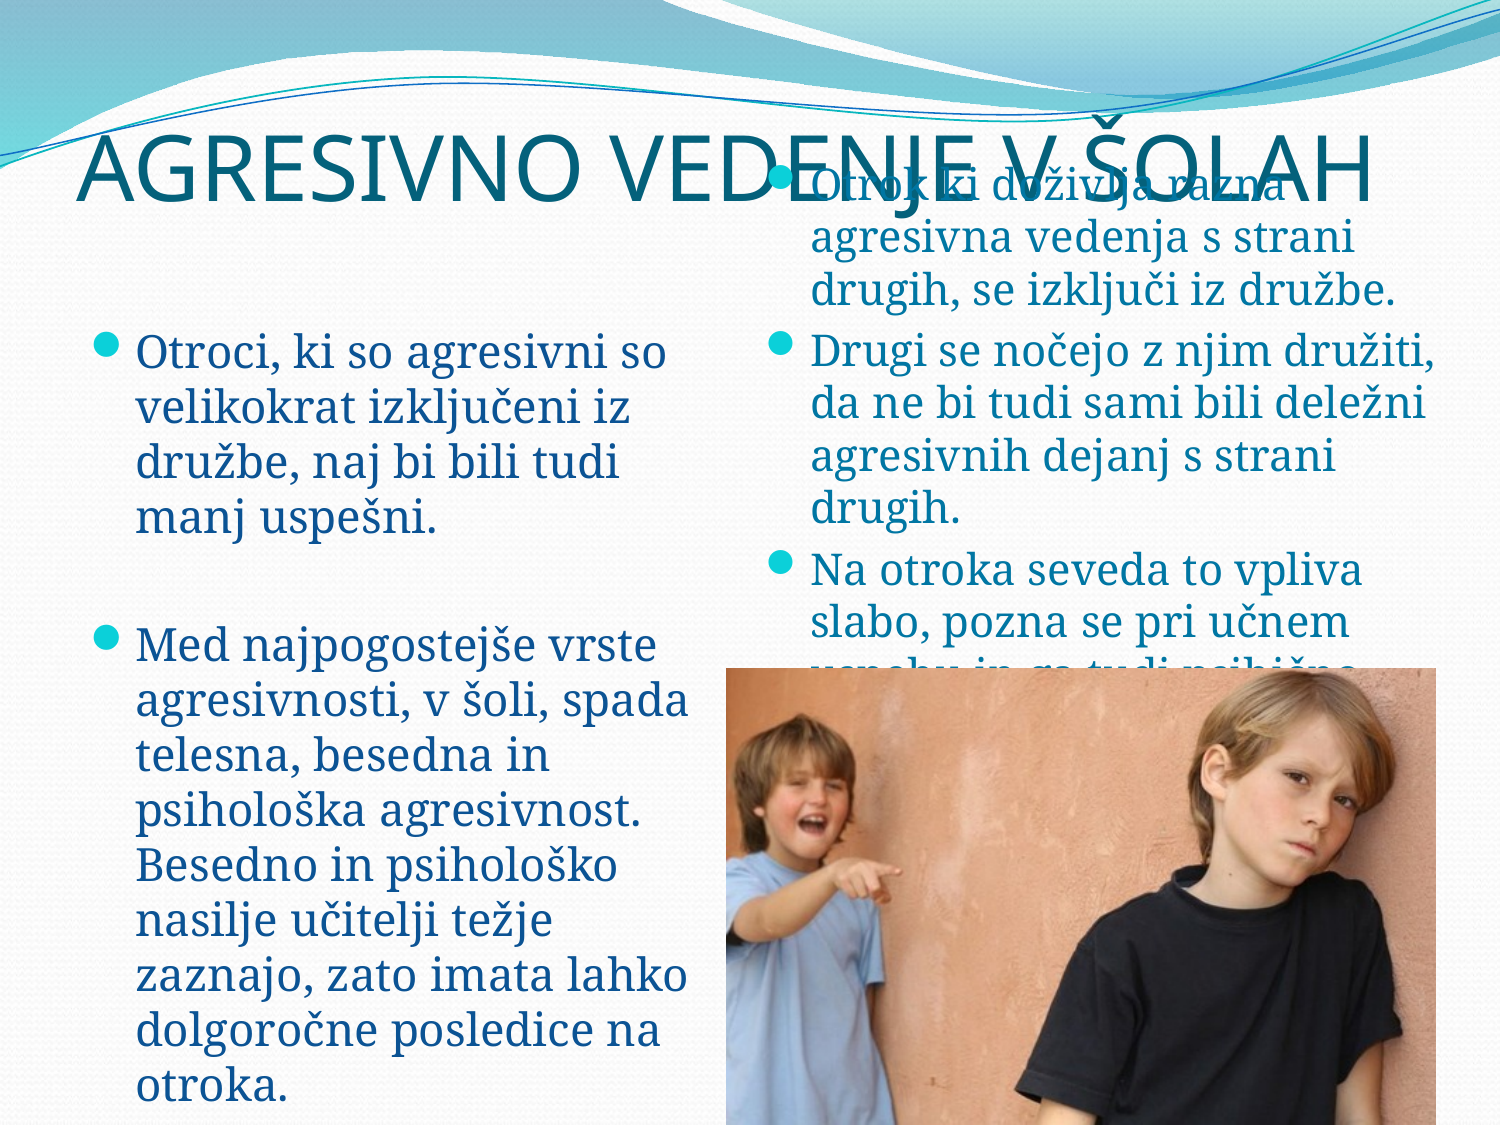

# AGRESIVNO VEDENJE V ŠOLAH
Otrok ki doživlja razna agresivna vedenja s strani drugih, se izključi iz družbe.
Drugi se nočejo z njim družiti, da ne bi tudi sami bili deležni agresivnih dejanj s strani drugih.
Na otroka seveda to vpliva slabo, pozna se pri učnem uspehu in ga tudi psihično rani.
Otroci, ki so agresivni so velikokrat izključeni iz družbe, naj bi bili tudi manj uspešni.
Med najpogostejše vrste agresivnosti, v šoli, spada telesna, besedna in psihološka agresivnost. Besedno in psihološko nasilje učitelji težje zaznajo, zato imata lahko dolgoročne posledice na otroka.